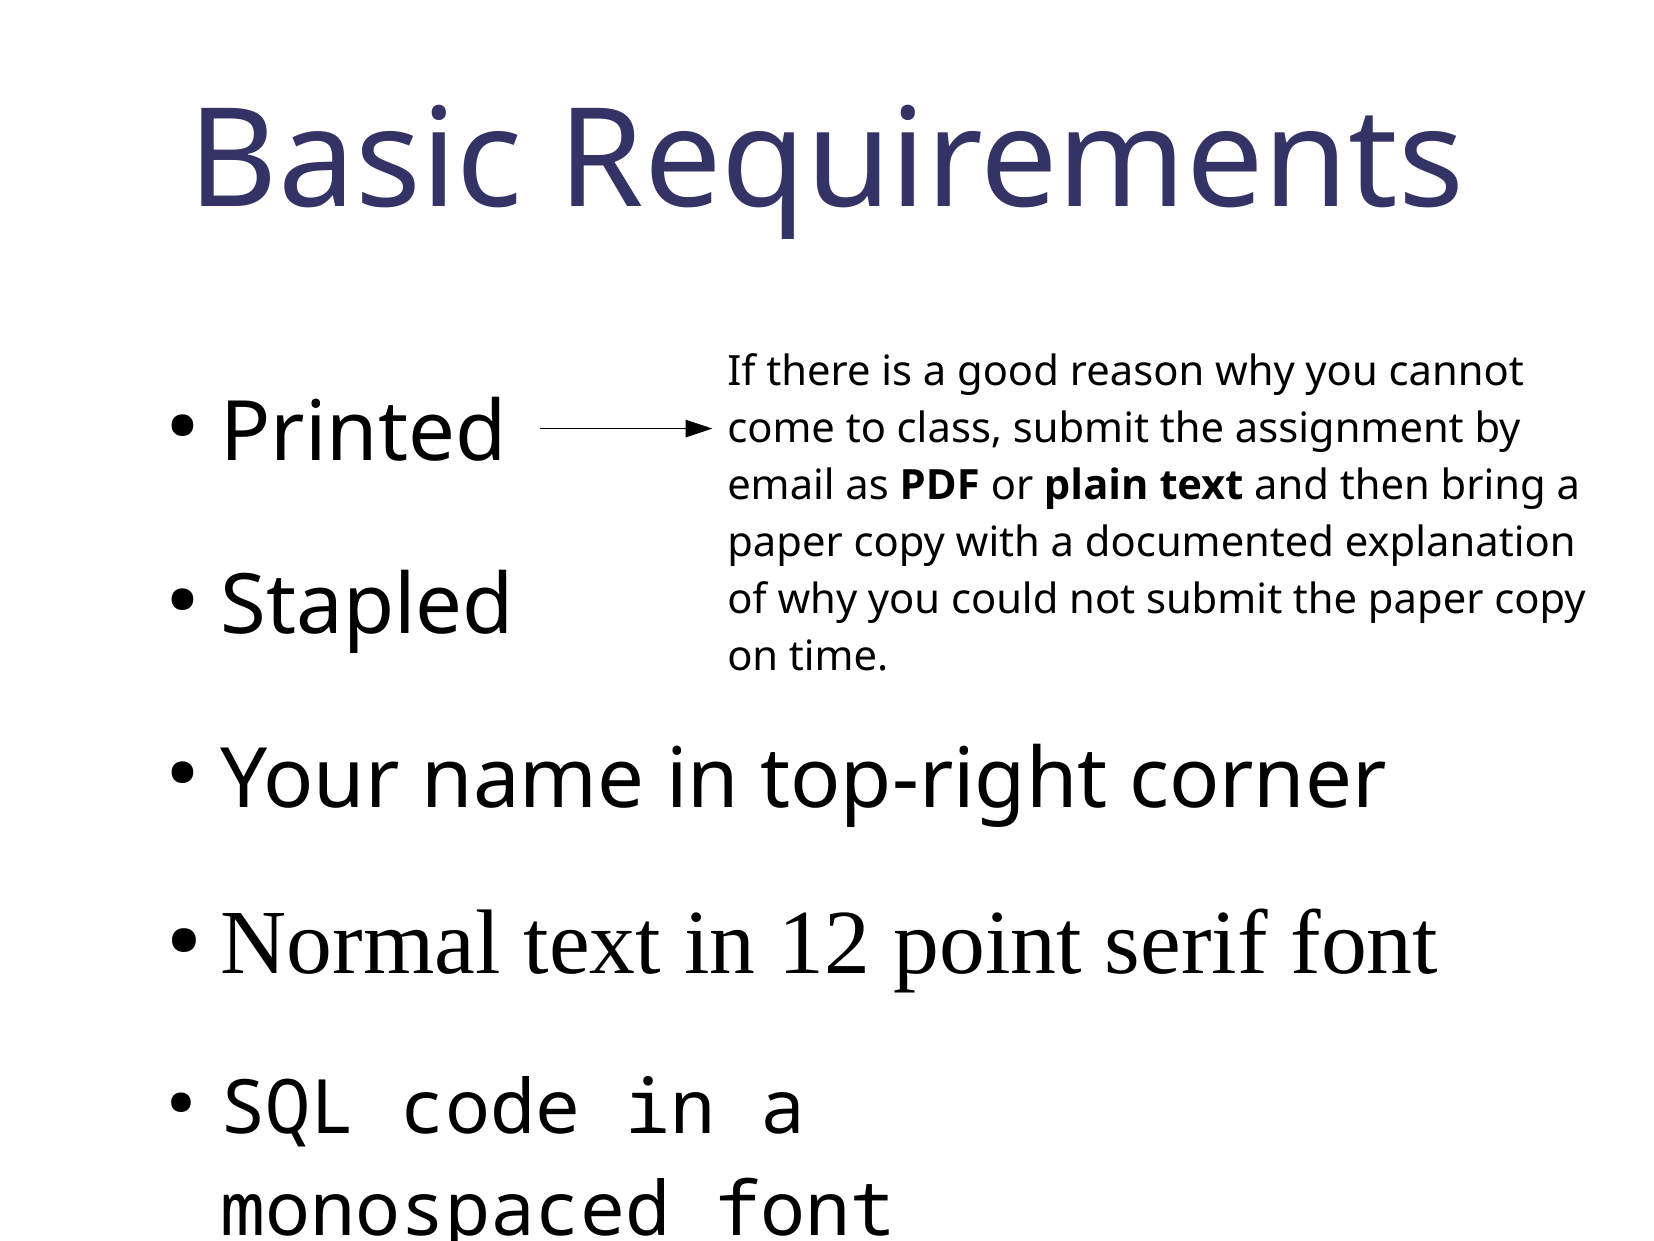

# Basic Requirements
If there is a good reason why you cannot come to class, submit the assignment by email as PDF or plain text and then bring a paper copy with a documented explanation of why you could not submit the paper copy on time.
Printed
Stapled
Your name in top-right corner
Normal text in 12 point serif font
SQL code in a
monospaced font